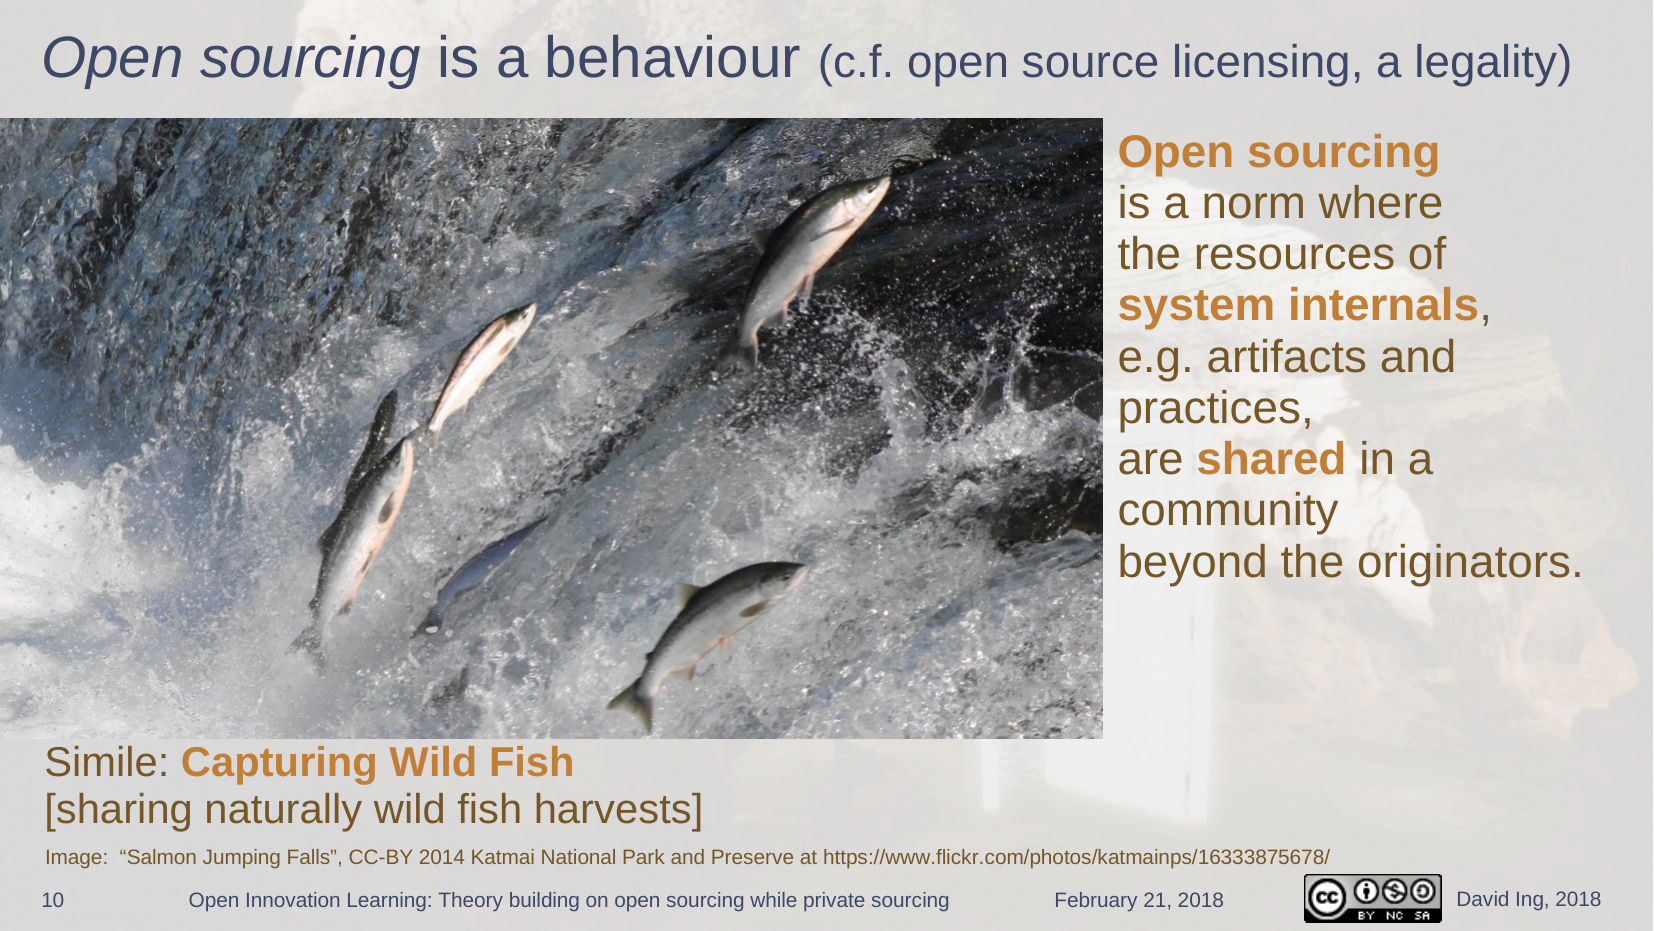

# Open sourcing is a behaviour (c.f. open source licensing, a legality)
Open sourcing
is a norm where
the resources of
system internals,
e.g. artifacts and practices,
are shared in a community
beyond the originators.
Simile: Capturing Wild Fish
[sharing naturally wild fish harvests]
Image: “Salmon Jumping Falls”, CC-BY 2014 Katmai National Park and Preserve at https://www.flickr.com/photos/katmainps/16333875678/
Open Innovation Learning: Theory building on open sourcing while private sourcing
February 21, 2018
10